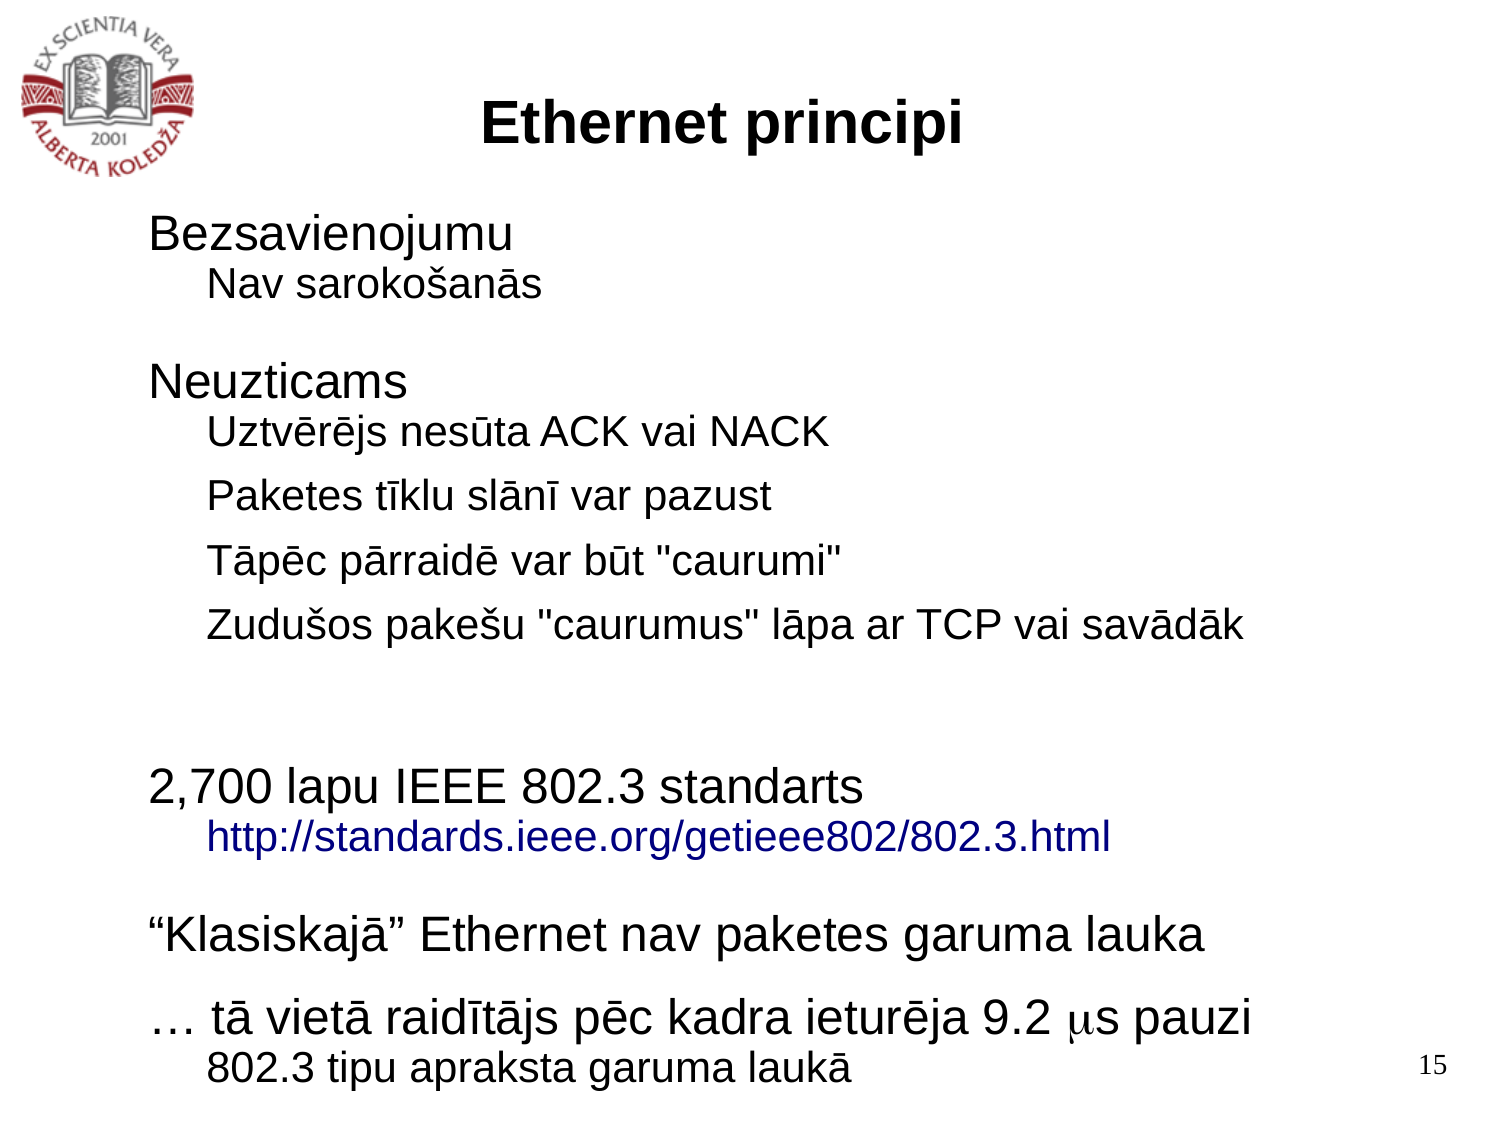

# Ethernet principi
Bezsavienojumu
Nav sarokošanās
Neuzticams
Uztvērējs nesūta ACK vai NACK
Paketes tīklu slānī var pazust
Tāpēc pārraidē var būt "caurumi"
Zudušos pakešu "caurumus" lāpa ar TCP vai savādāk
2,700 lapu IEEE 802.3 standarts
http://standards.ieee.org/getieee802/802.3.html
“Klasiskajā” Ethernet nav paketes garuma lauka
… tā vietā raidītājs pēc kadra ieturēja 9.2 s pauzi
802.3 tipu apraksta garuma laukā
14